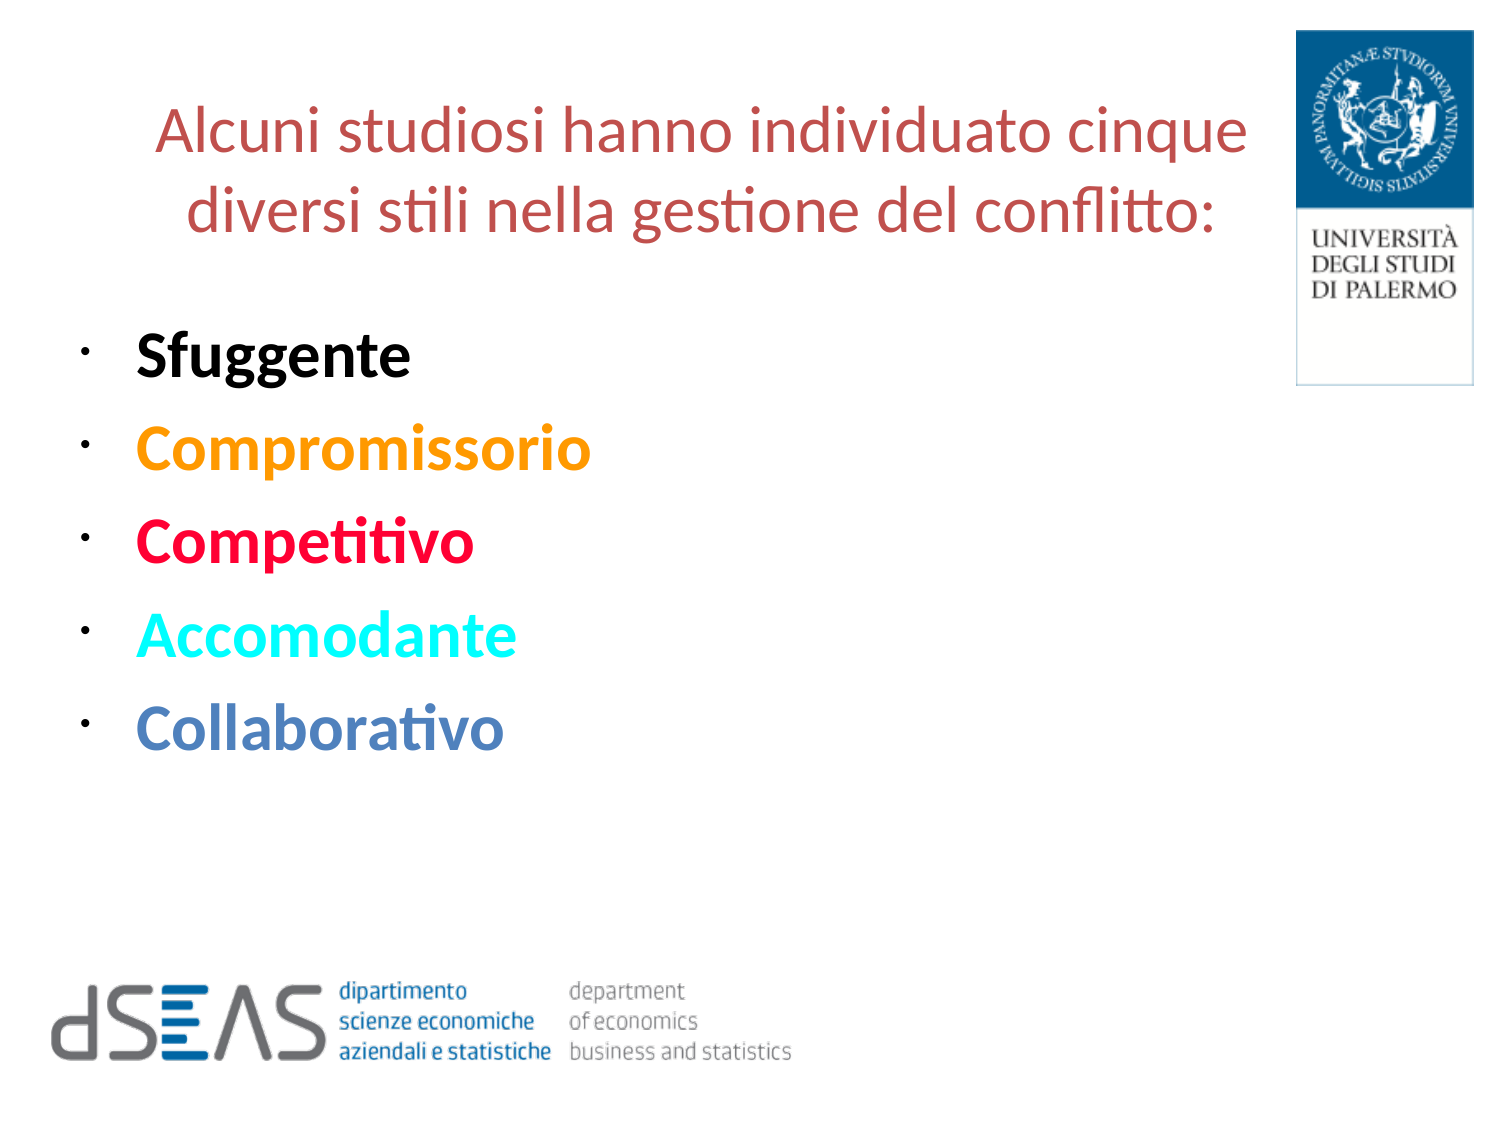

# Alcuni studiosi hanno individuato cinque diversi stili nella gestione del conflitto:
Sfuggente
Compromissorio
Competitivo
Accomodante
Collaborativo